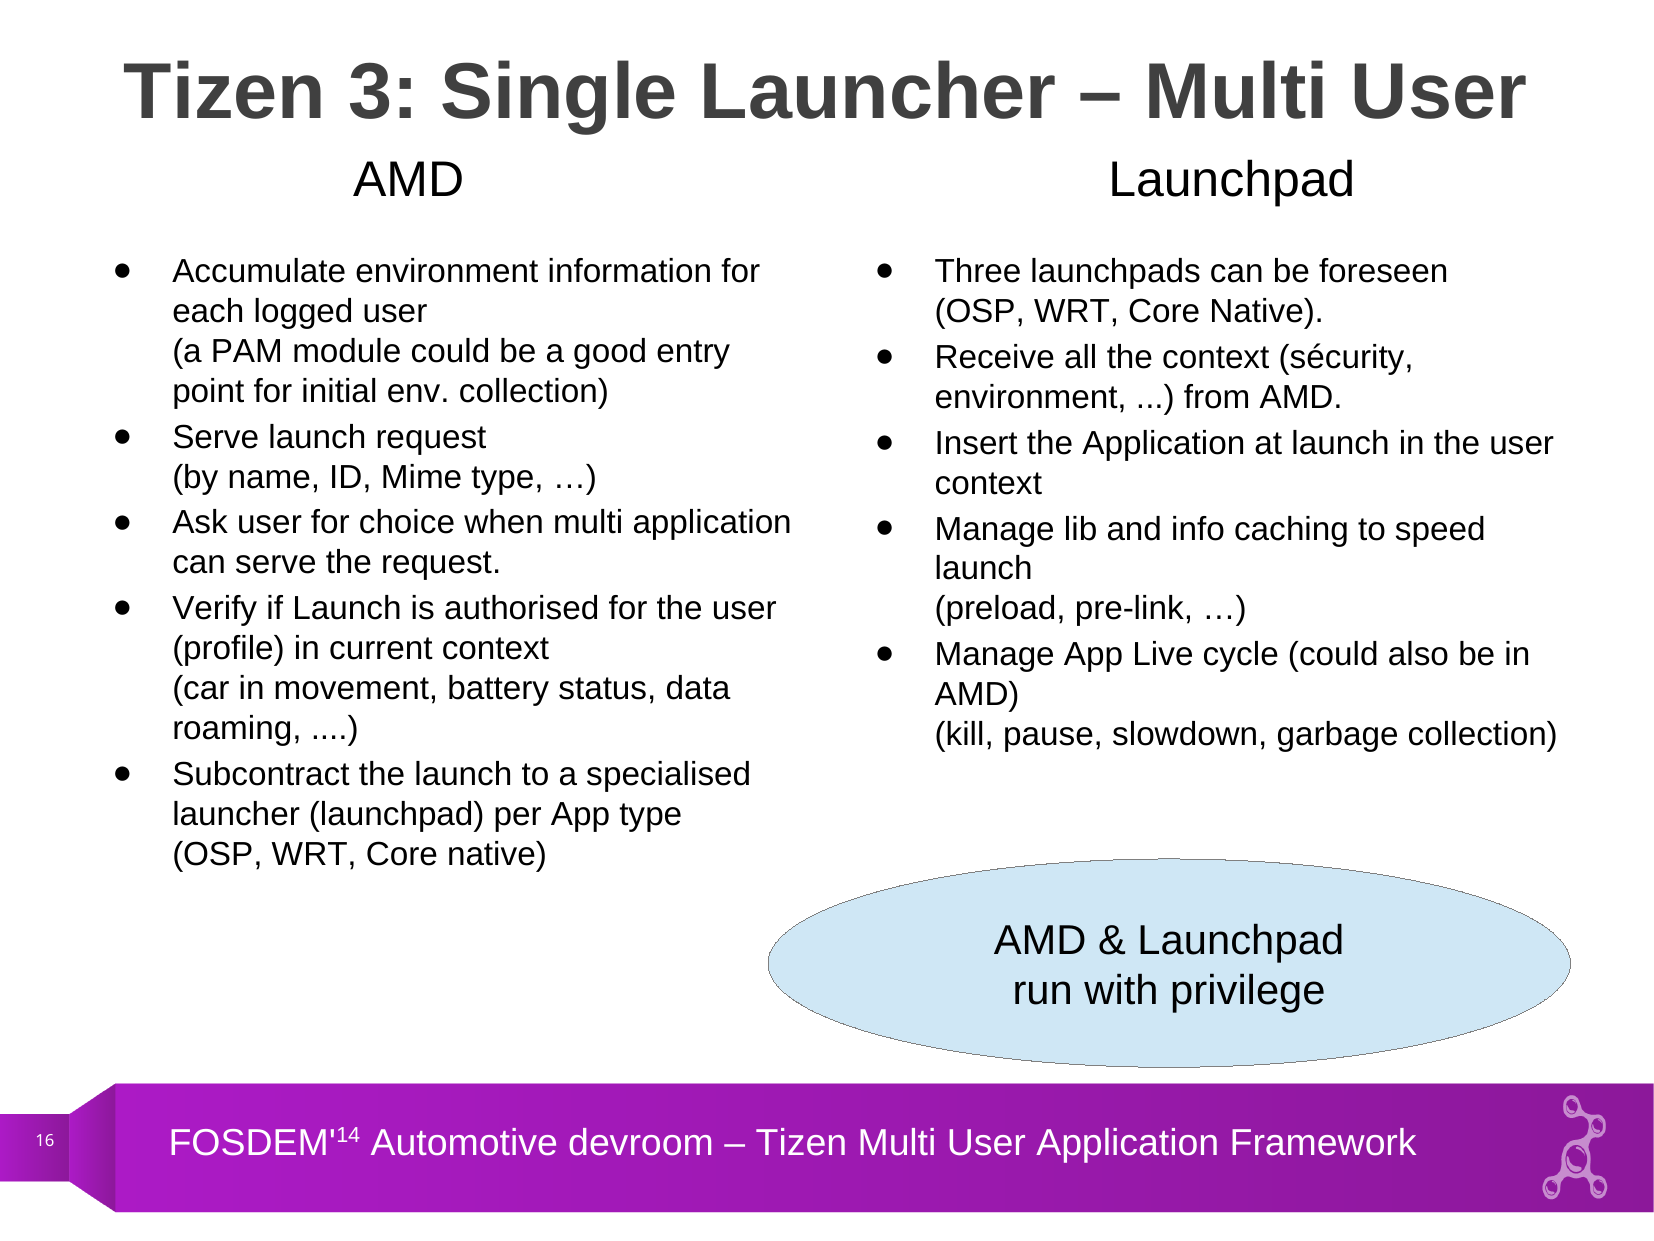

# Tizen 3: Single Launcher – Multi User
AMD
Launchpad
Accumulate environment information for each logged user
(a PAM module could be a good entry point for initial env. collection)
Serve launch request
(by name, ID, Mime type, …)
Ask user for choice when multi application can serve the request.
Verify if Launch is authorised for the user (profile) in current context
(car in movement, battery status, data roaming, ....)
Subcontract the launch to a specialised launcher (launchpad) per App type
(OSP, WRT, Core native)
Three launchpads can be foreseen
(OSP, WRT, Core Native).
Receive all the context (sécurity, environment, ...) from AMD.
Insert the Application at launch in the user context
Manage lib and info caching to speed launch
(preload, pre-link, …)
Manage App Live cycle (could also be in AMD)
(kill, pause, slowdown, garbage collection)
AMD & Launchpad
run with privilege